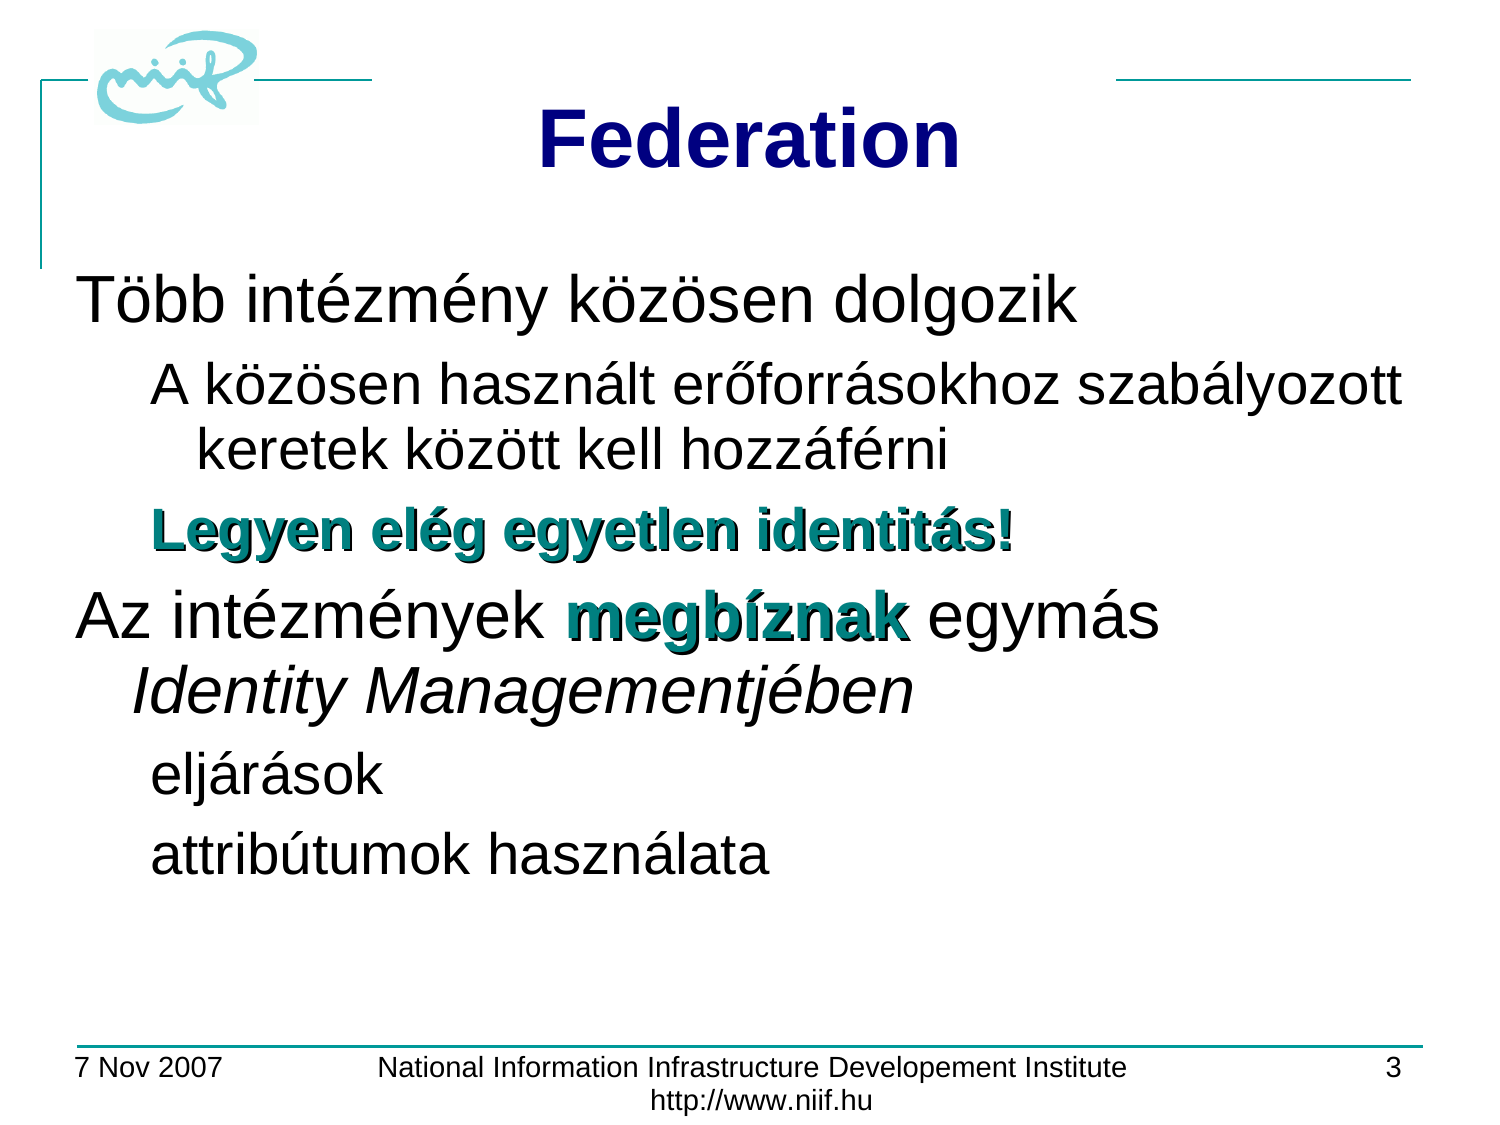

# Federation
Több intézmény közösen dolgozik
A közösen használt erőforrásokhoz szabályozott keretek között kell hozzáférni
Legyen elég egyetlen identitás!
Az intézmények megbíznak egymás Identity Managementjében
eljárások
attribútumok használata